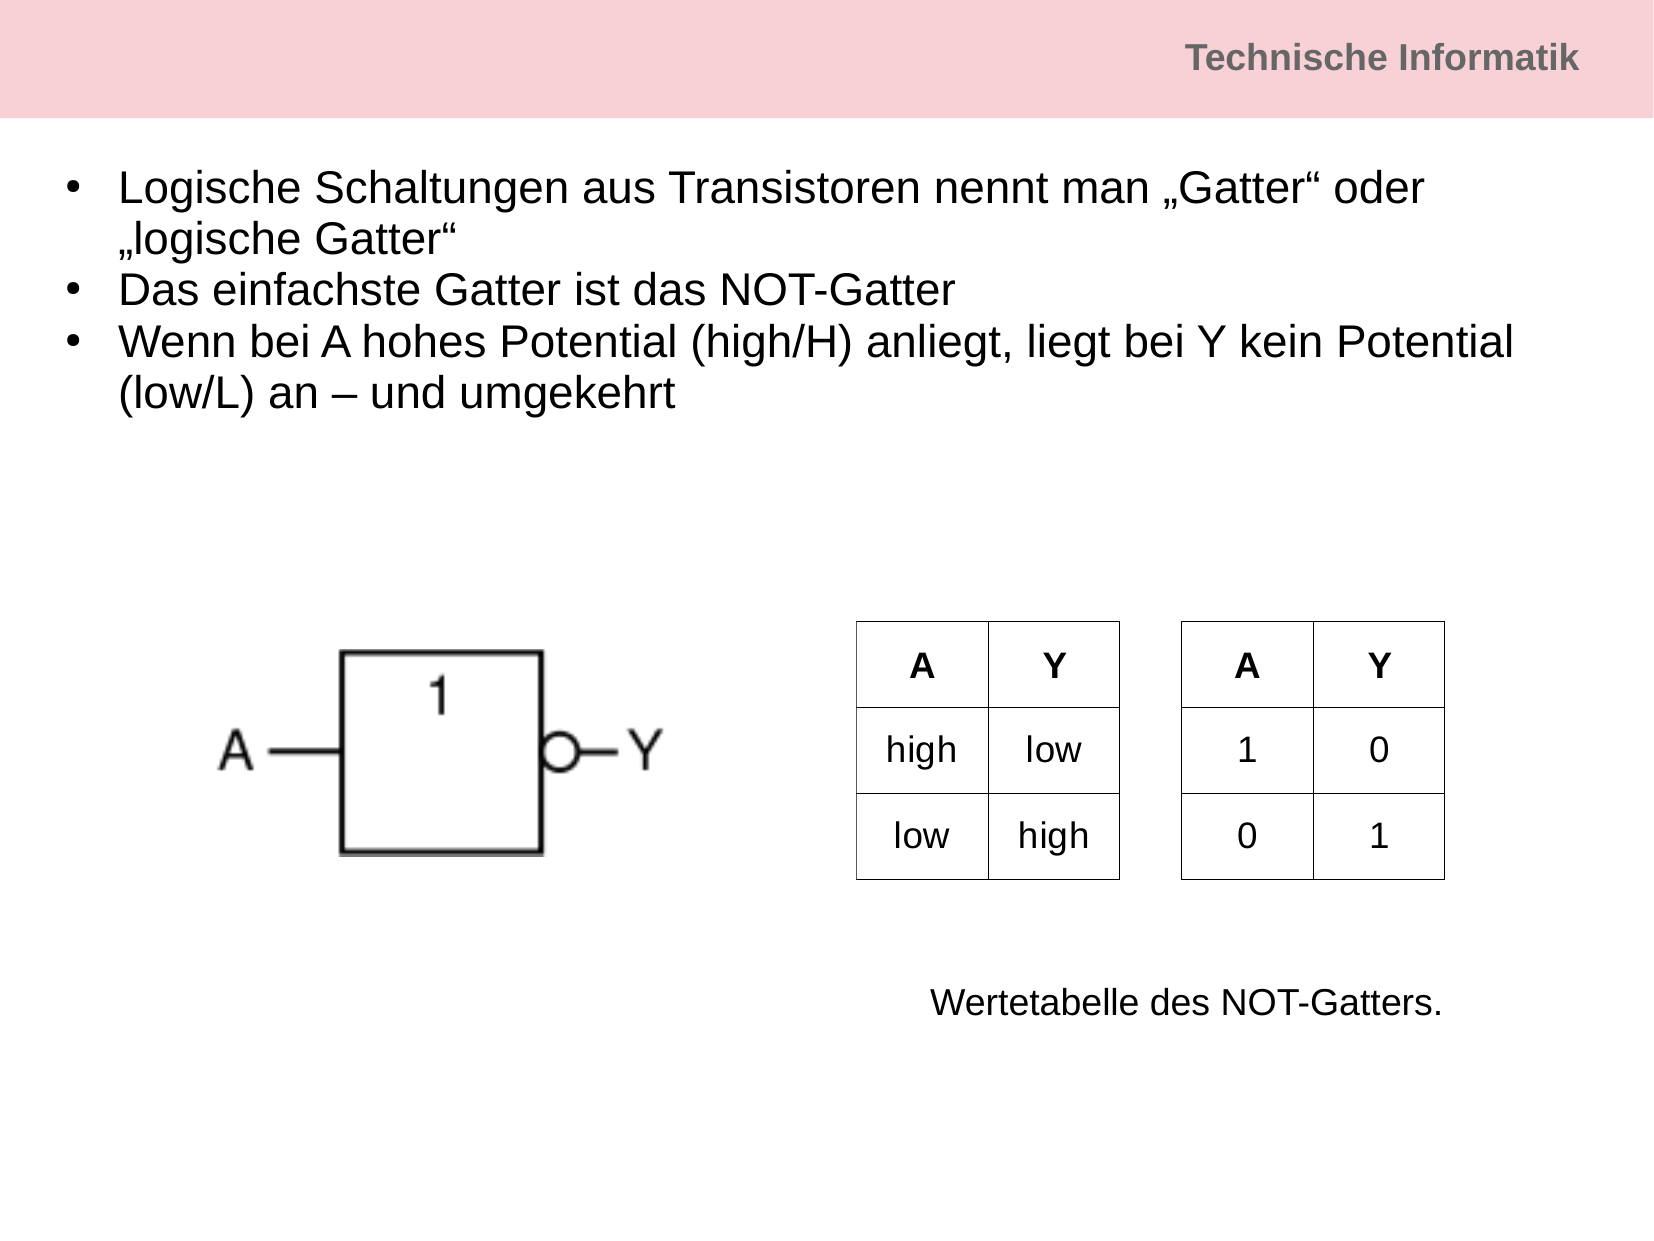

Technische Informatik
Logische Schaltungen aus Transistoren nennt man „Gatter“ oder „logische Gatter“
Das einfachste Gatter ist das NOT-Gatter
Wenn bei A hohes Potential (high/H) anliegt, liegt bei Y kein Potential (low/L) an – und umgekehrt
Wertetabelle des NOT-Gatters.